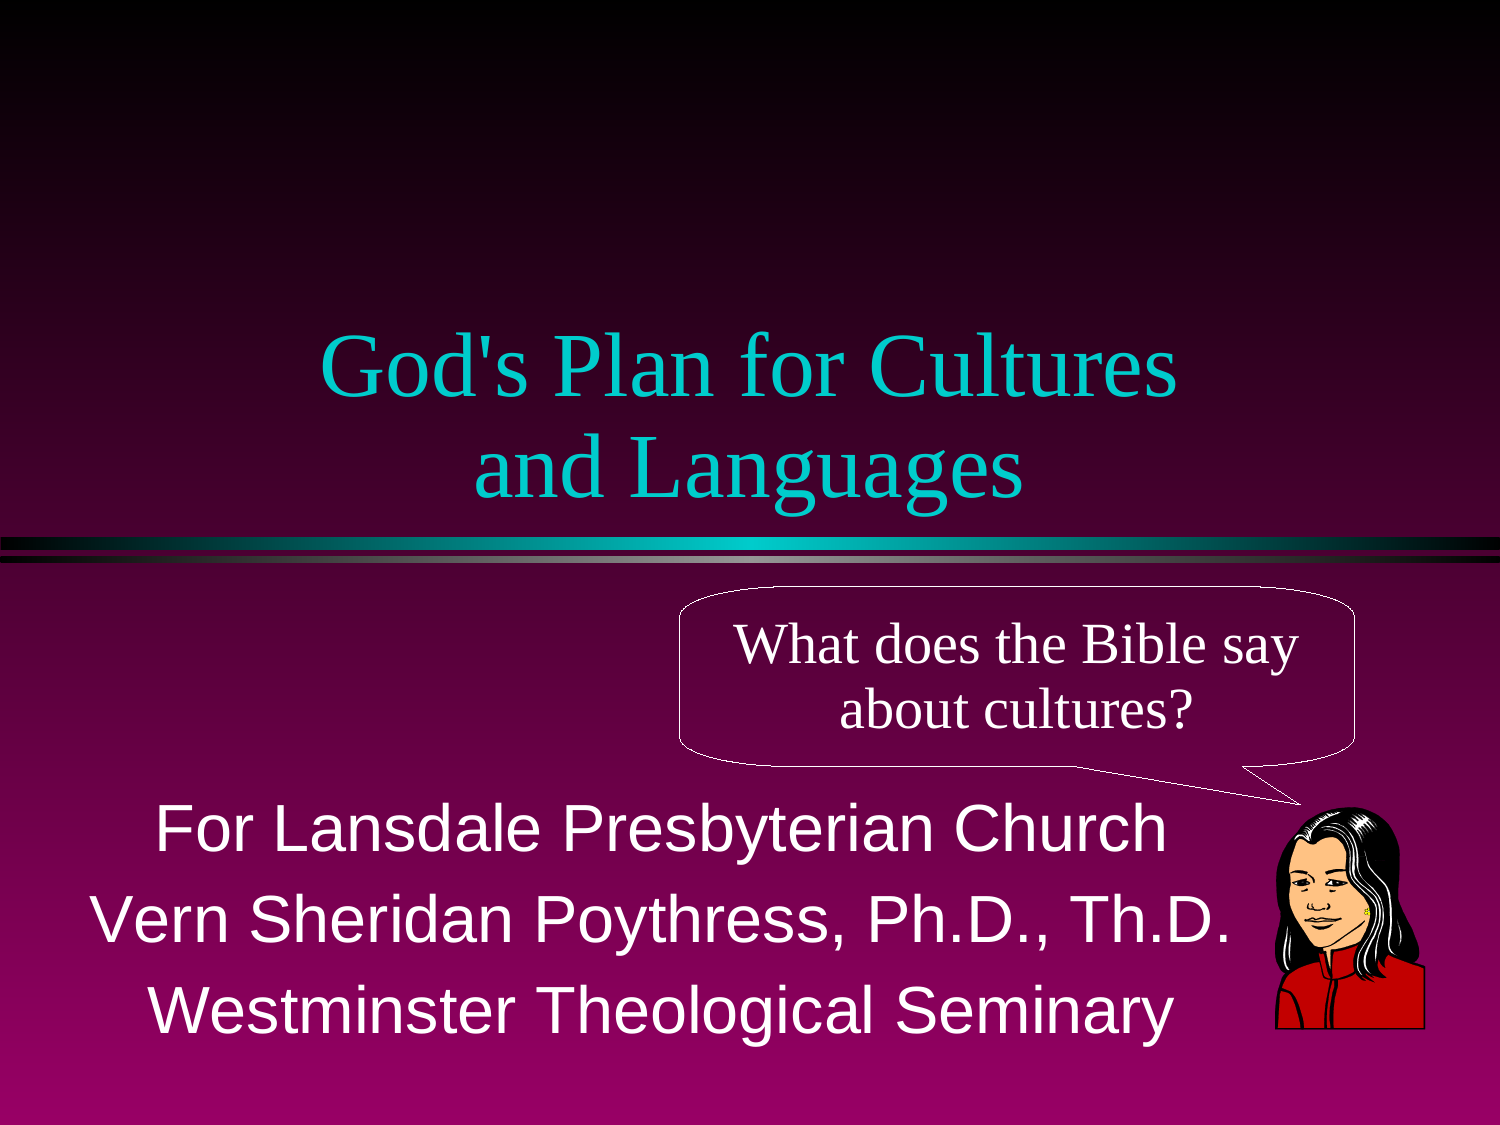

# God's Plan for Cultures and Languages
What does the Bible say
about cultures?
For Lansdale Presbyterian Church
Vern Sheridan Poythress, Ph.D., Th.D.
Westminster Theological Seminary